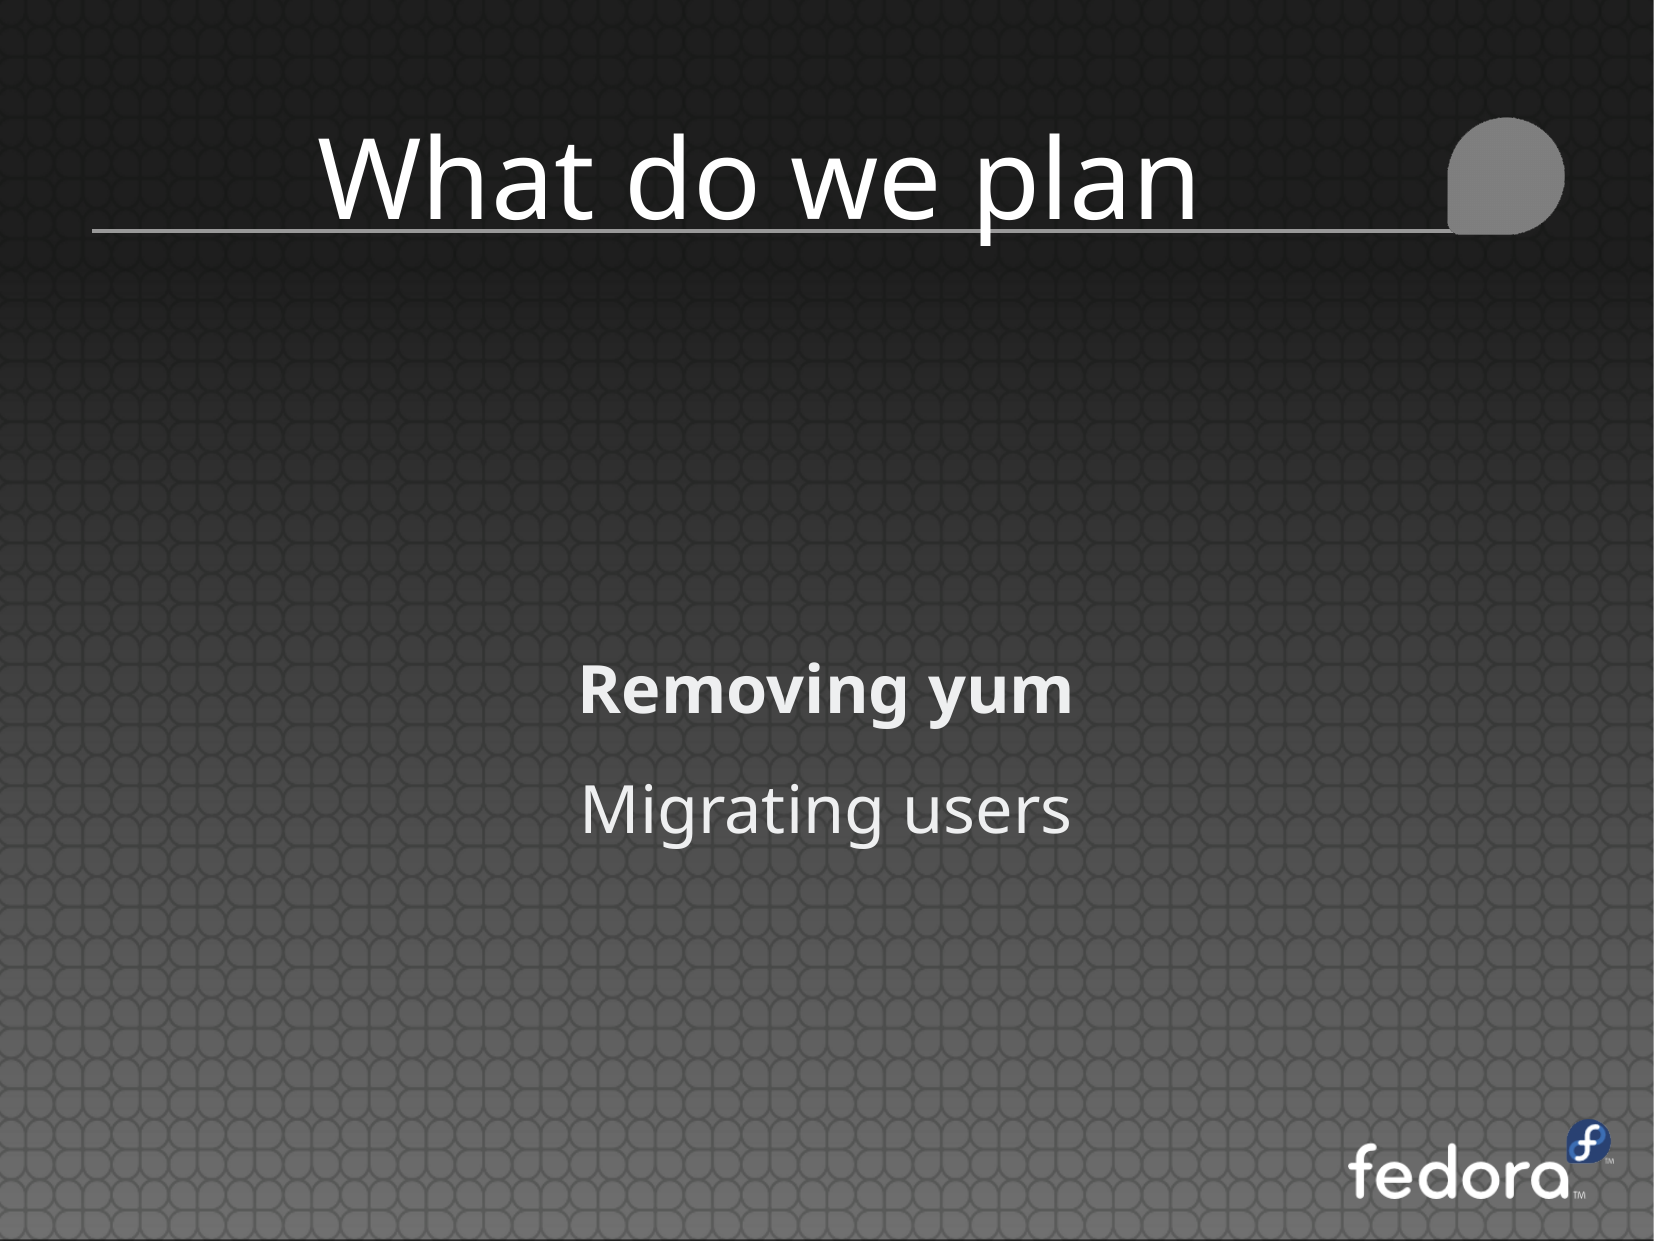

What do we plan
# Removing yum
Migrating users